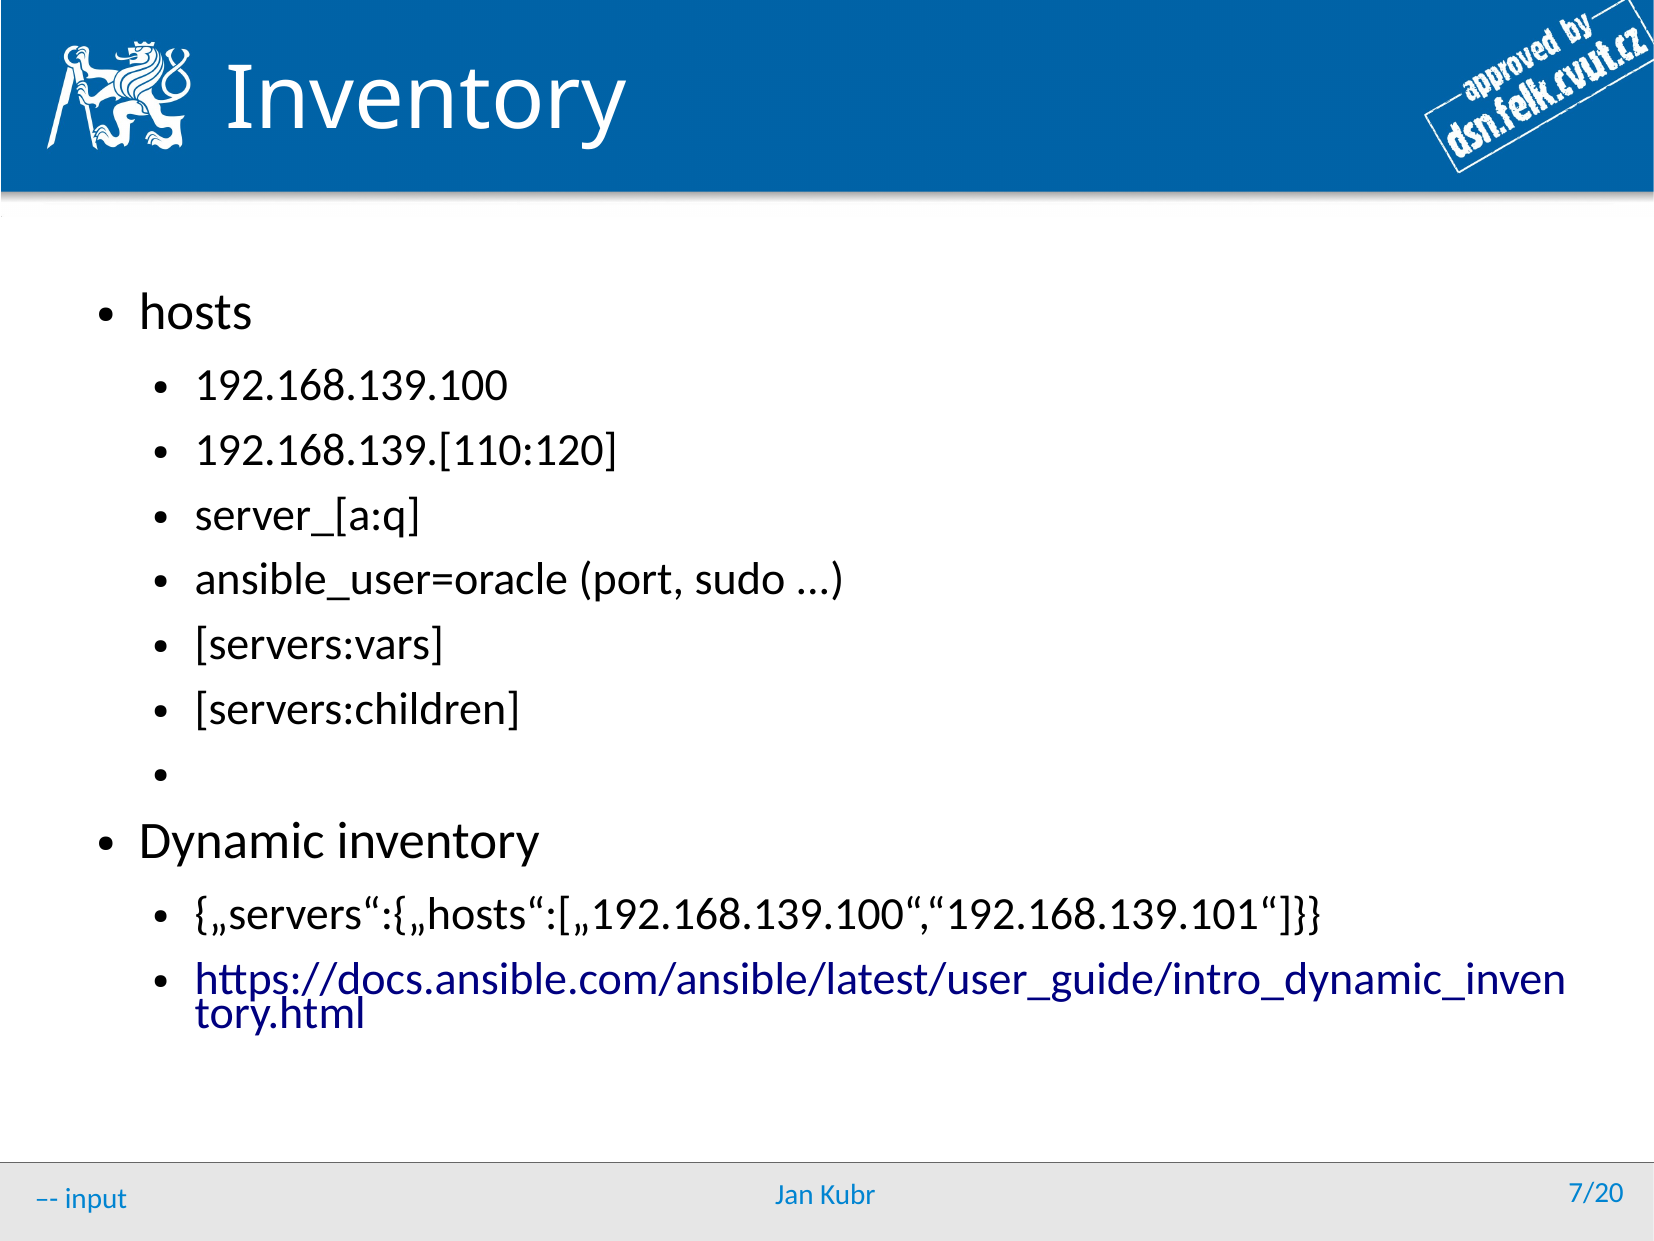

# Inventory
hosts
192.168.139.100
192.168.139.[110:120]
server_[a:q]
ansible_user=oracle (port, sudo ...)
[servers:vars]
[servers:children]
Dynamic inventory
{„servers“:{„hosts“:[„192.168.139.100“,“192.168.139.101“]}}
https://docs.ansible.com/ansible/latest/user_guide/intro_dynamic_inventory.html
7
Jan Kubr
02/2006